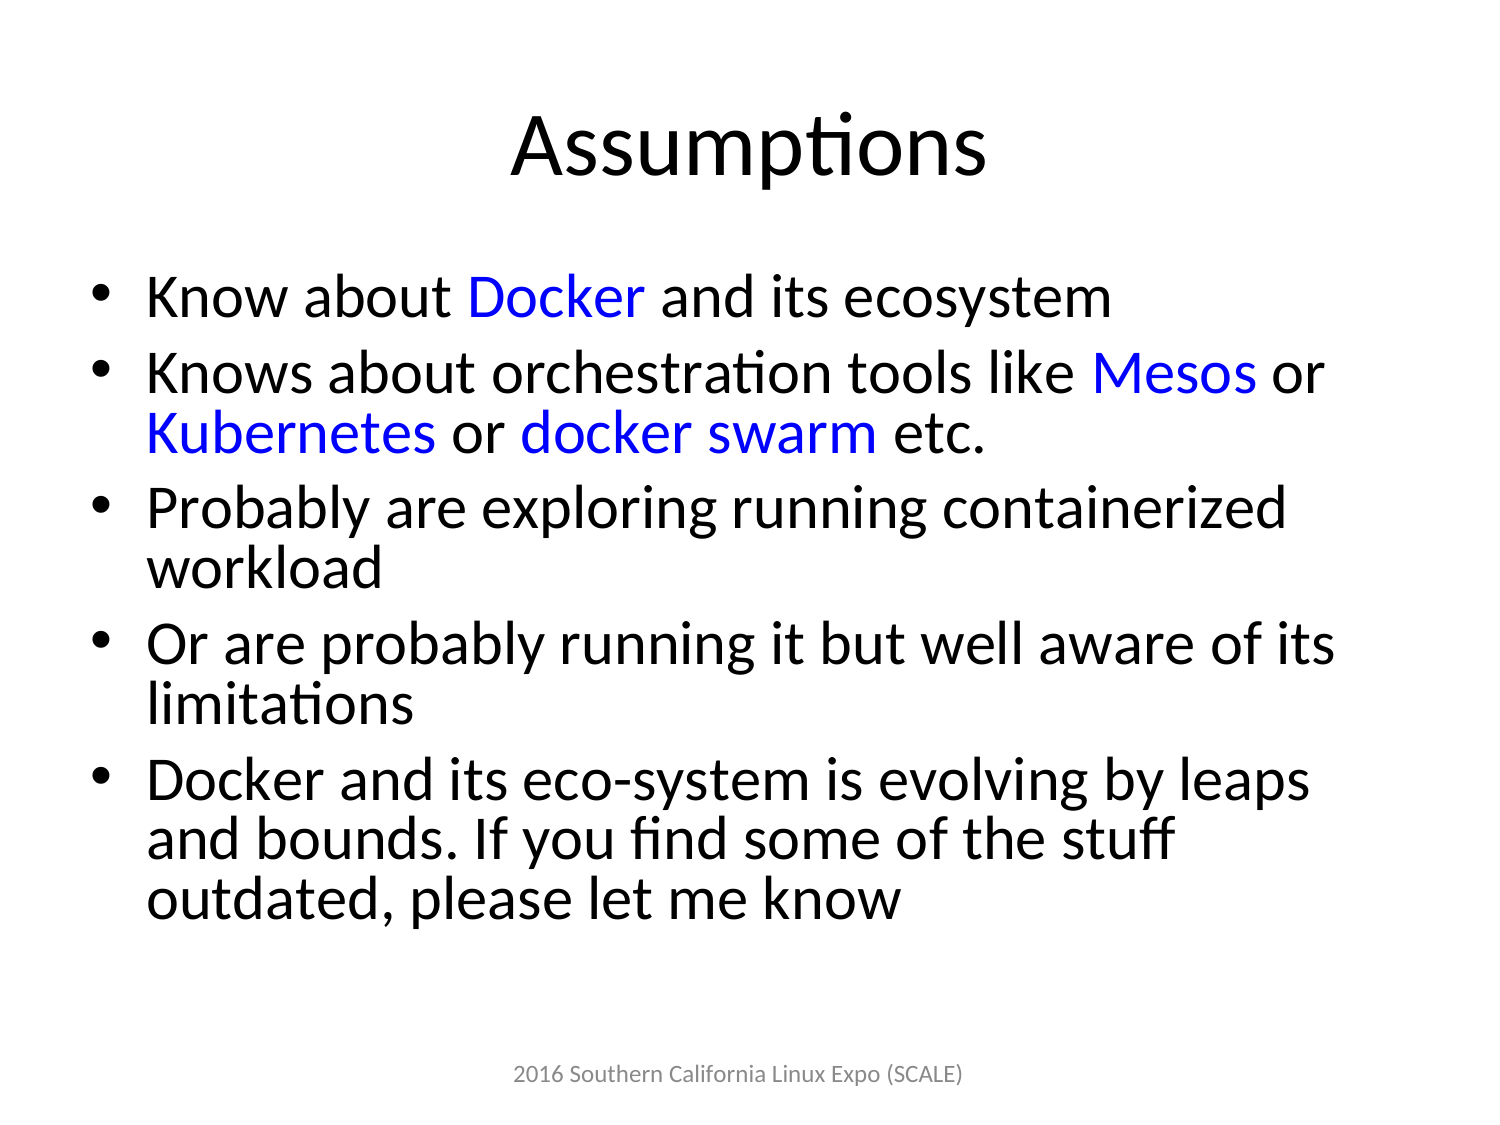

# Assumptions
Know about Docker and its ecosystem
Knows about orchestration tools like Mesos or Kubernetes or docker swarm etc.
Probably are exploring running containerized workload
Or are probably running it but well aware of its limitations
Docker and its eco-system is evolving by leaps and bounds. If you find some of the stuff outdated, please let me know
2016 Southern California Linux Expo (SCALE)